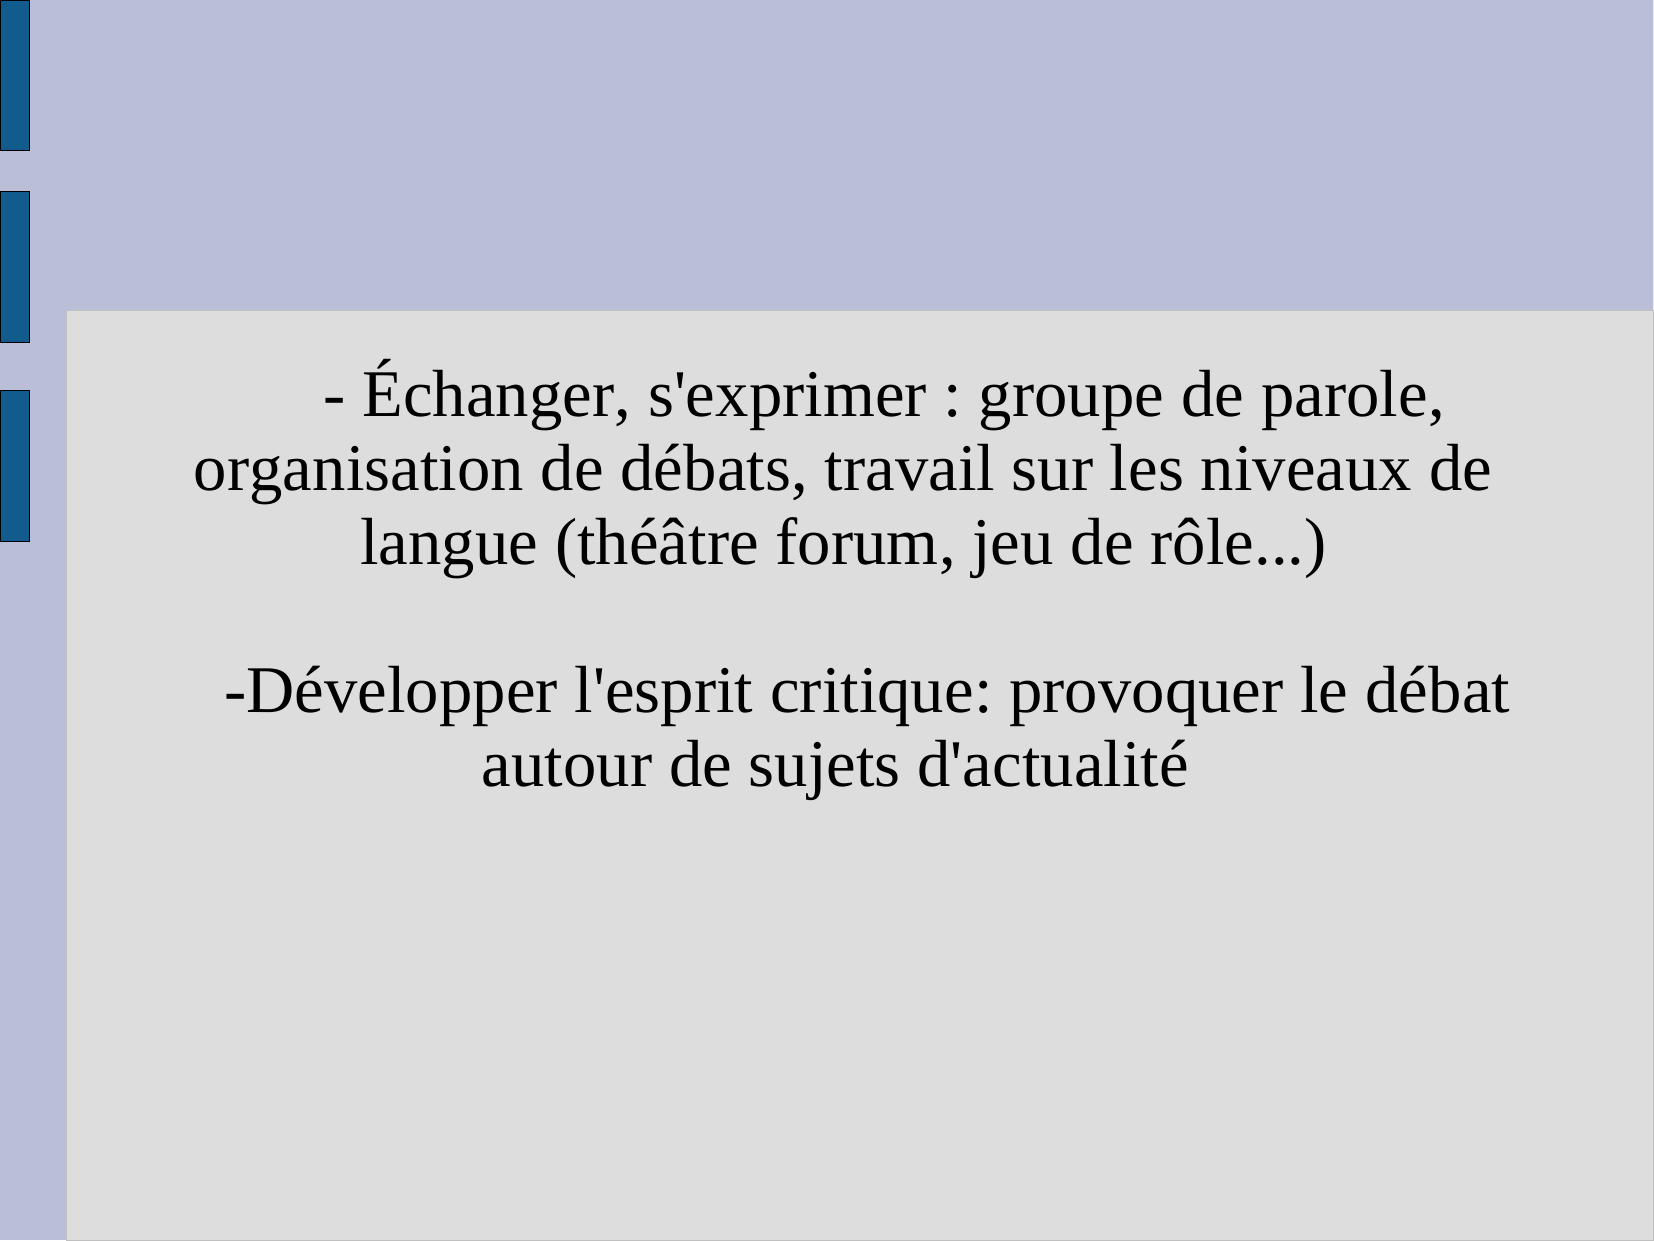

# - Échanger, s'exprimer : groupe de parole, organisation de débats, travail sur les niveaux de langue (théâtre forum, jeu de rôle...)
 -Développer l'esprit critique: provoquer le débat autour de sujets d'actualité